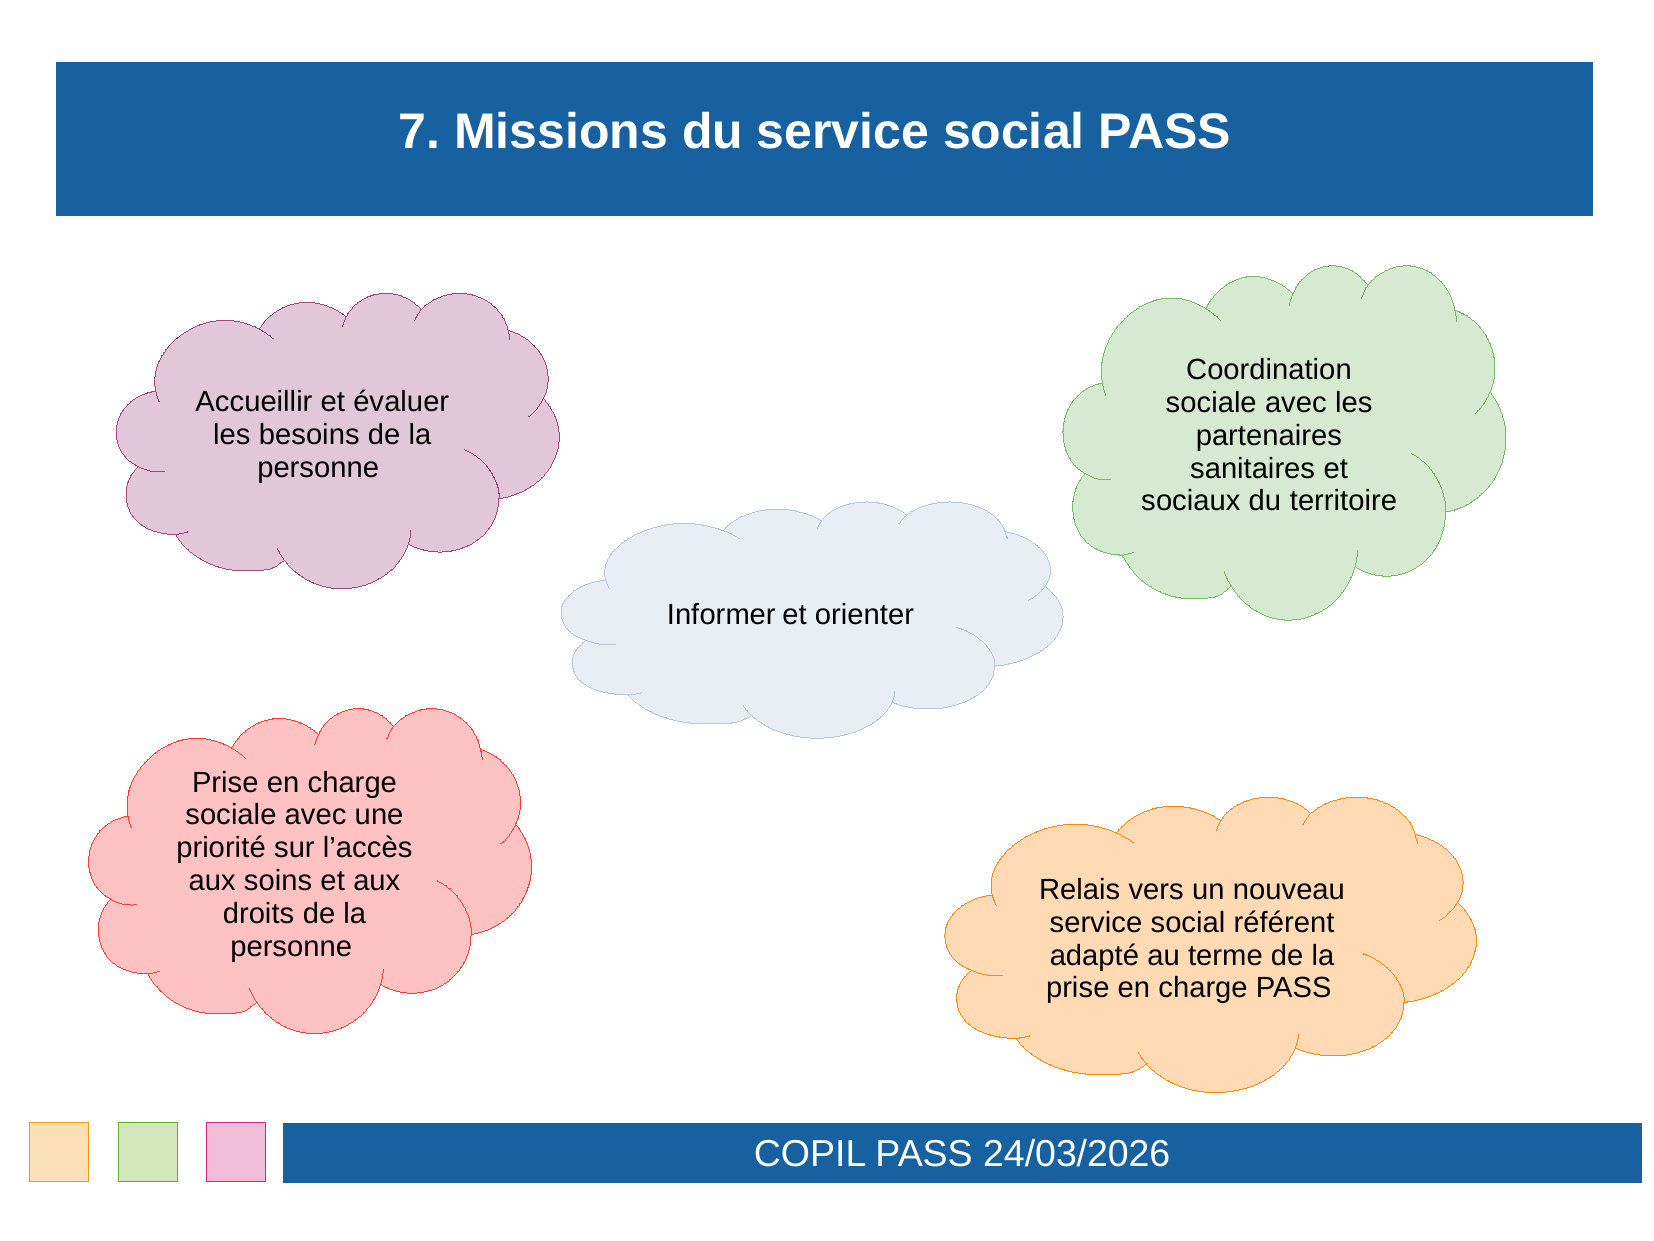

# 7. Missions du service social PASS
Coordination sociale avec les partenaires sanitaires et sociaux du territoire
Accueillir et évaluer les besoins de la personne
Informer et orienter
Prise en charge sociale avec une priorité sur l’accès aux soins et aux droits de la personne
Relais vers un nouveau service social référent adapté au terme de la prise en charge PASS
COPIL PASS 24/03/2026